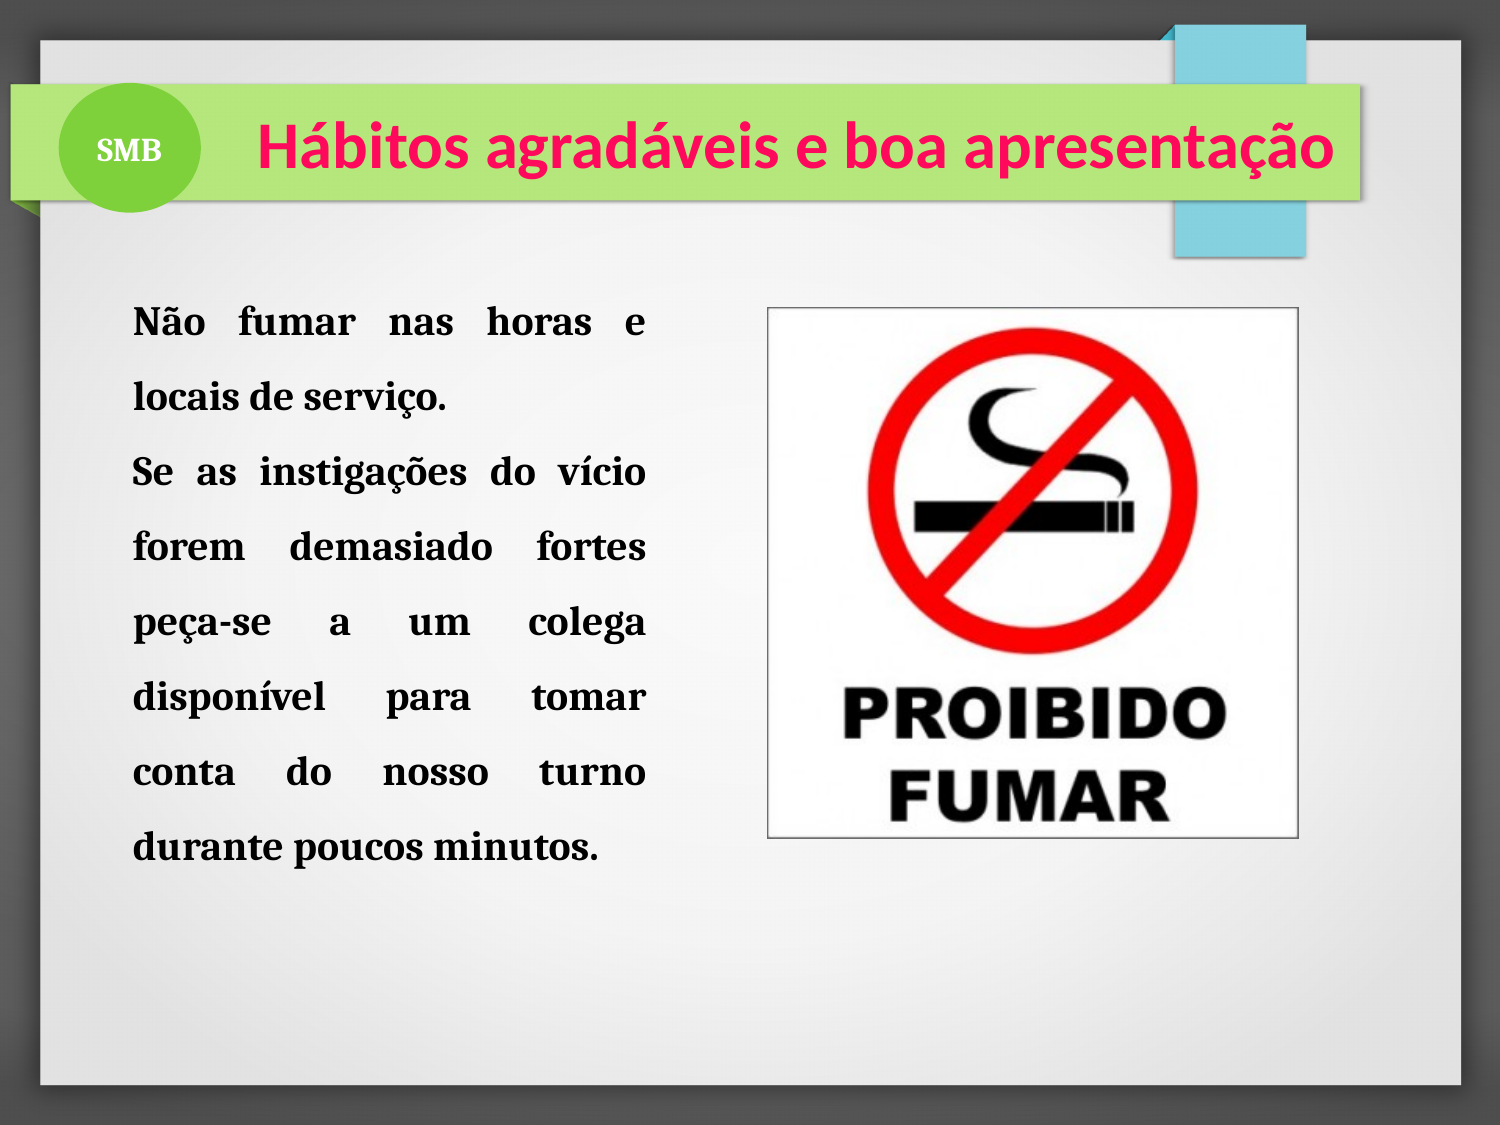

SMB
 Hábitos agradáveis e boa apresentação
Não fumar nas horas e locais de serviço.
Se as instigações do vício forem demasiado fortes peça-se a um colega disponível para tomar conta do nosso turno durante poucos minutos.